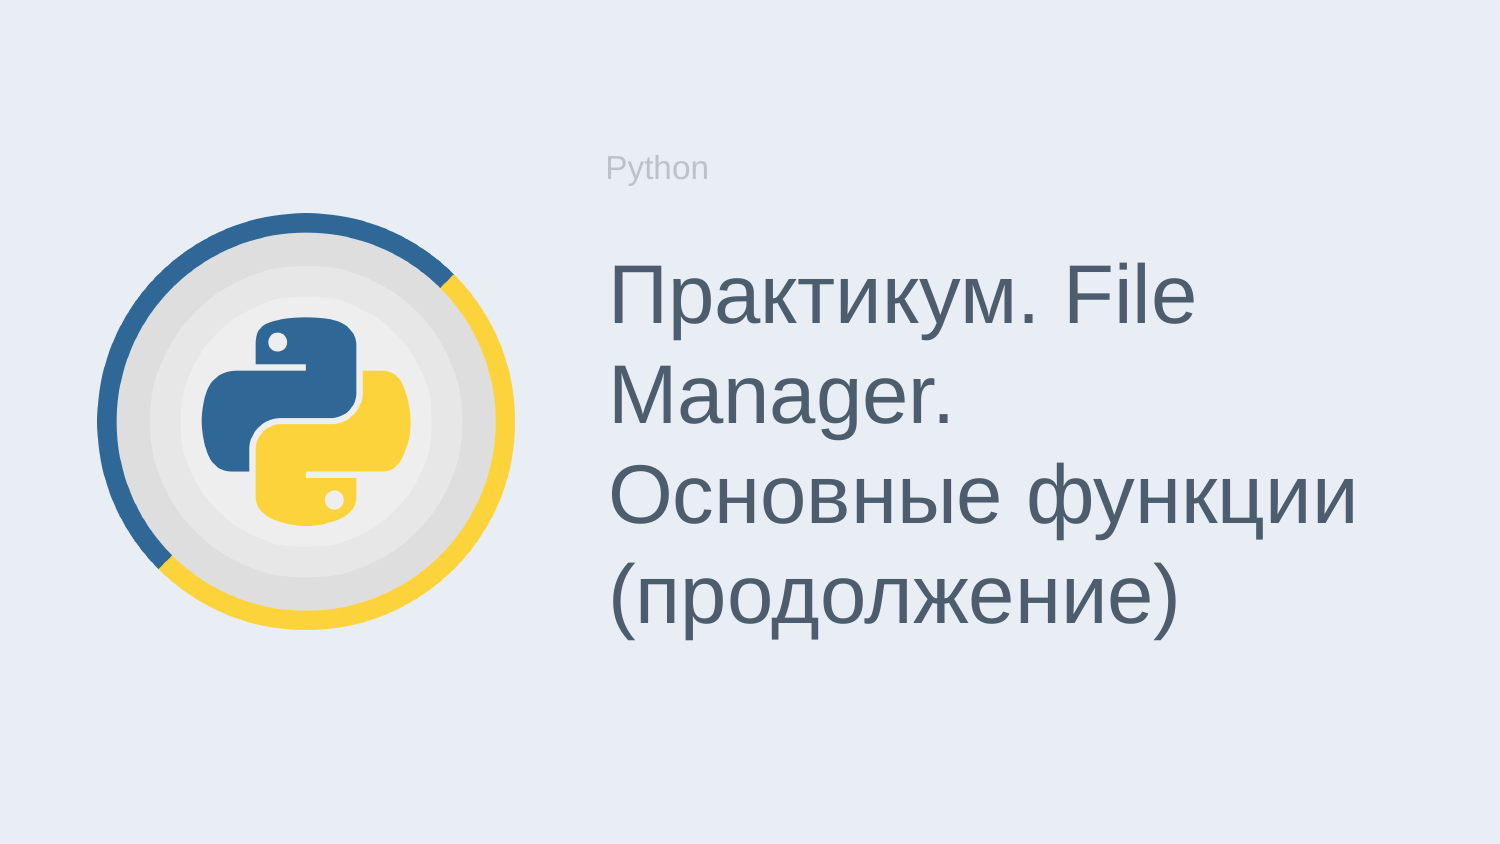

# Python
Практикум. File Manager.
Основные функции
(продолжение)